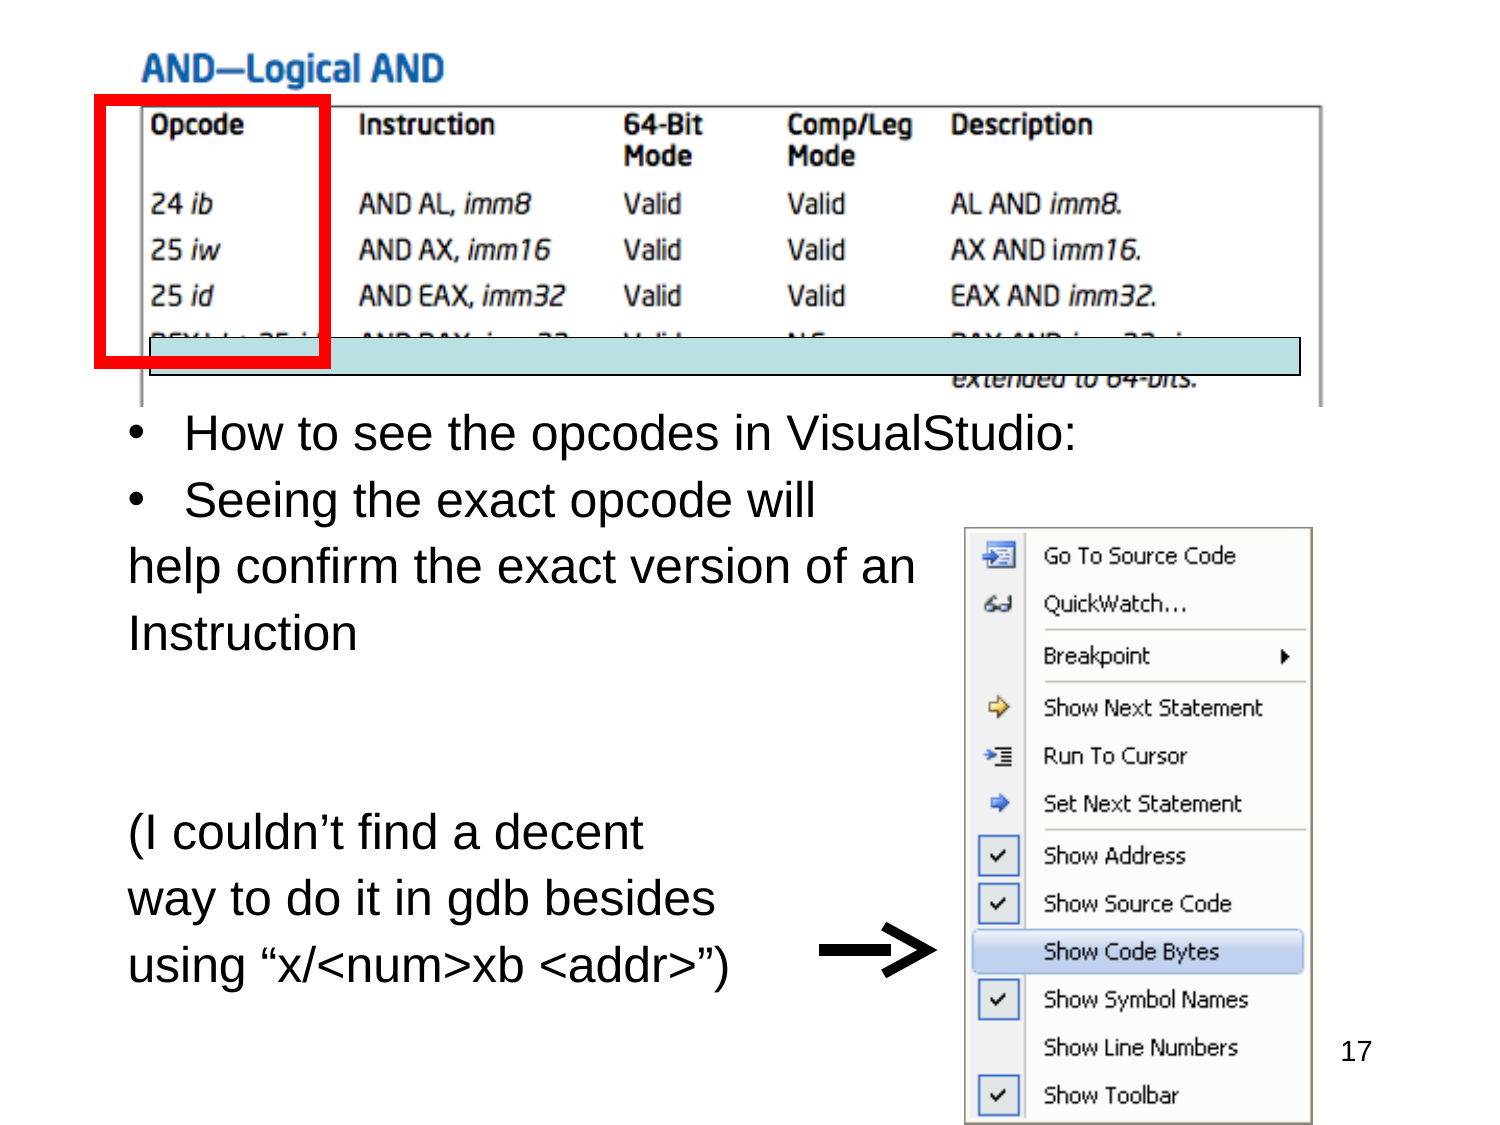

Opcode Column
# How to see the opcodes in VisualStudio:
Seeing the exact opcode will
help confirm the exact version of an
Instruction
(I couldn’t find a decent
way to do it in gdb besides
using “x/<num>xb <addr>”)